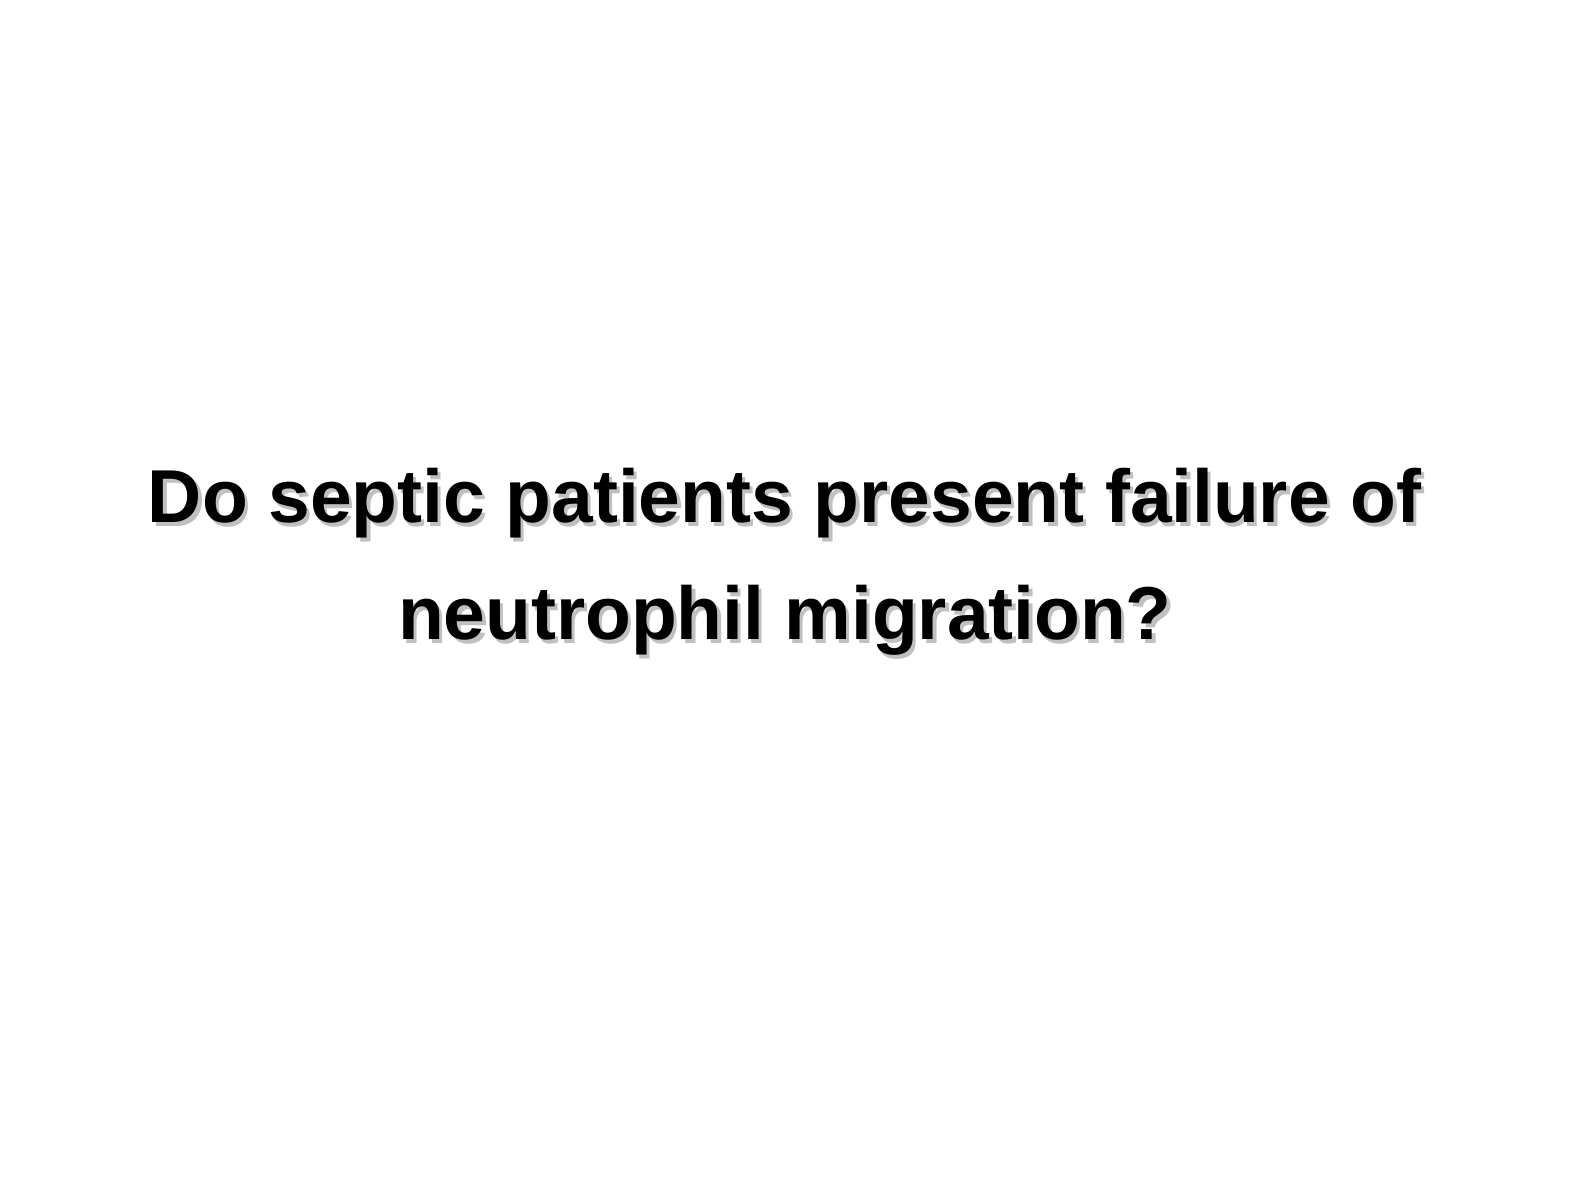

Do septic patients present failure of neutrophil migration?